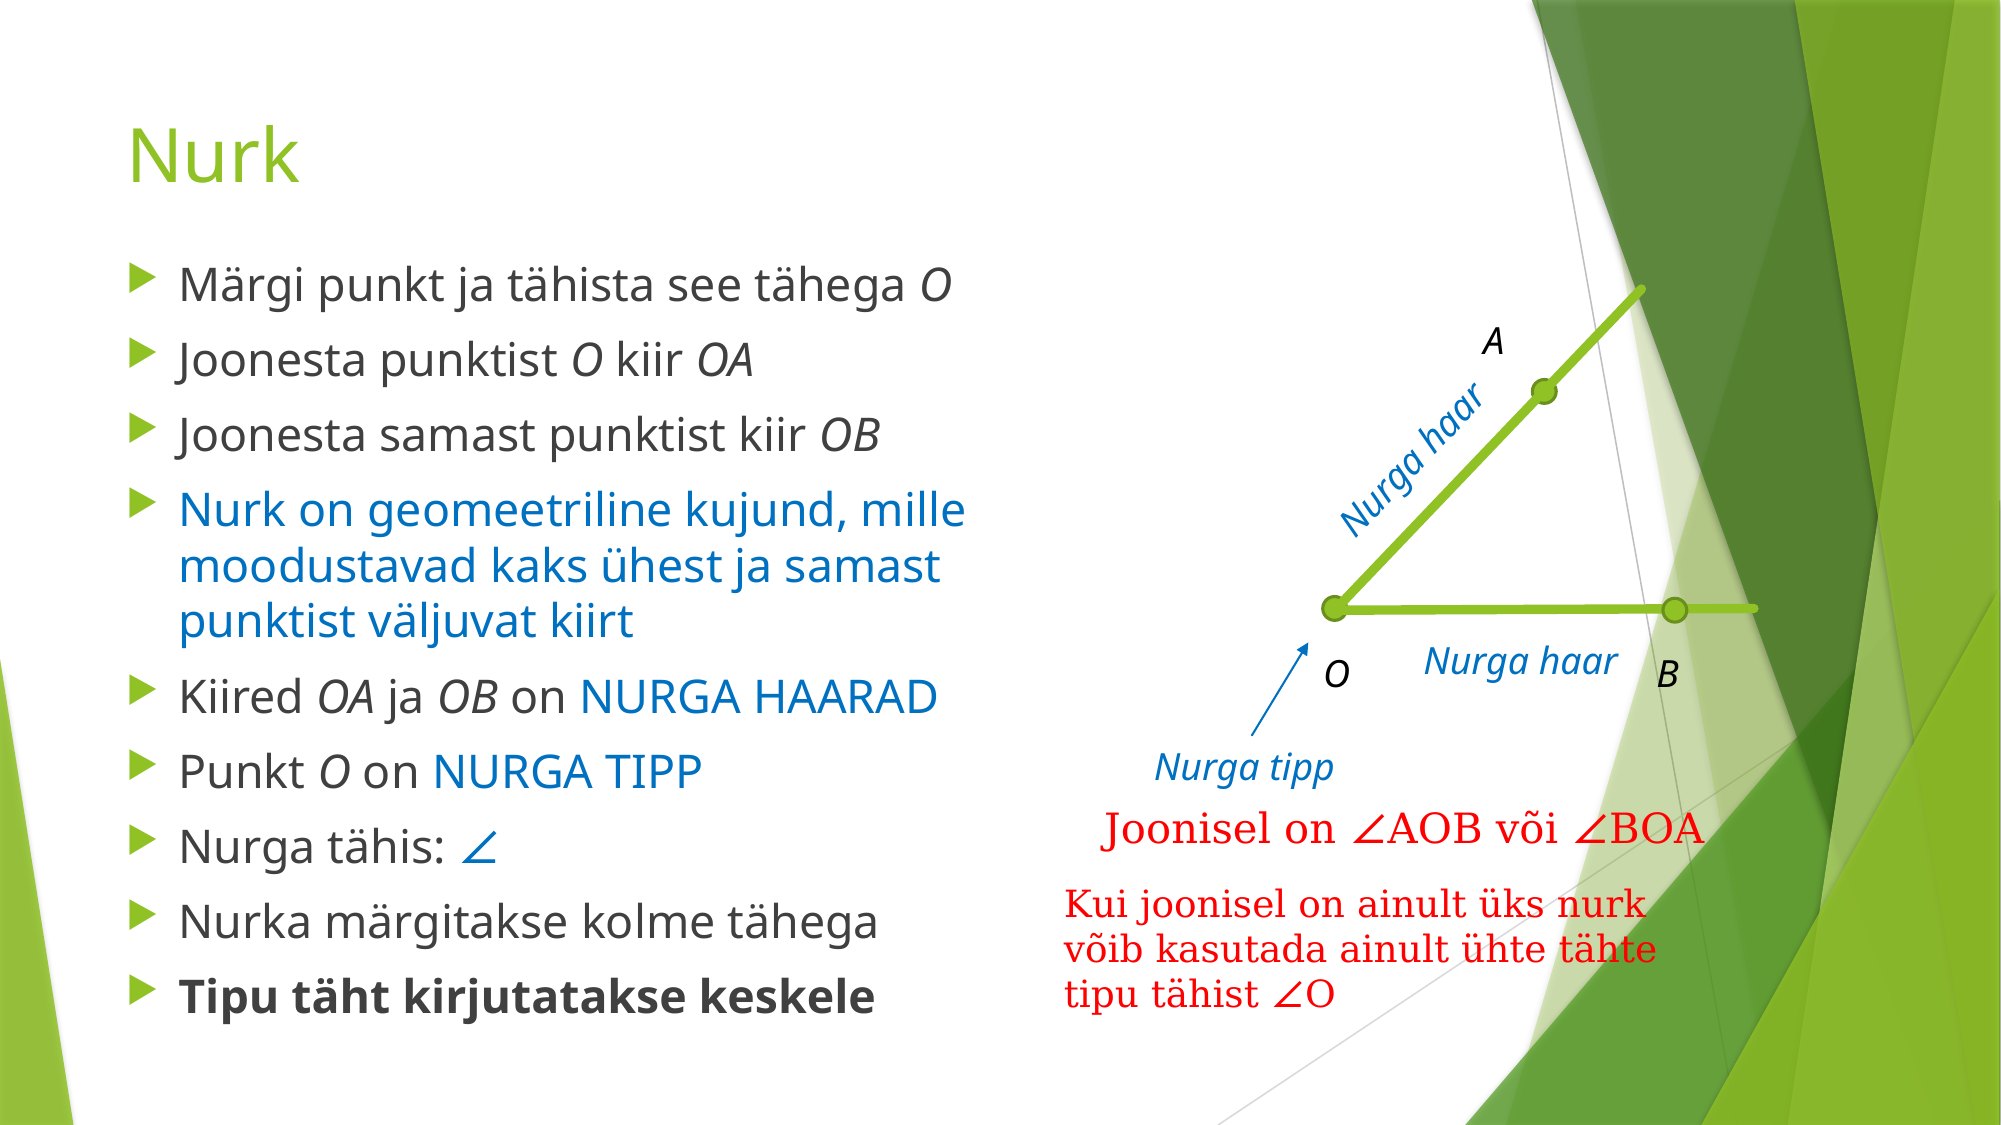

# Nurk
Märgi punkt ja tähista see tähega O
Joonesta punktist O kiir OA
Joonesta samast punktist kiir OB
Nurk on geomeetriline kujund, mille moodustavad kaks ühest ja samast punktist väljuvat kiirt
Kiired OA ja OB on NURGA HAARAD
Punkt O on NURGA TIPP
Nurga tähis: ∠
Nurka märgitakse kolme tähega
Tipu täht kirjutatakse keskele
A
Nurga haar
Nurga haar
O
B
Nurga tipp
Joonisel on ∠AOB või ∠BOA
Kui joonisel on ainult üks nurk
võib kasutada ainult ühte tähte
tipu tähist ∠O